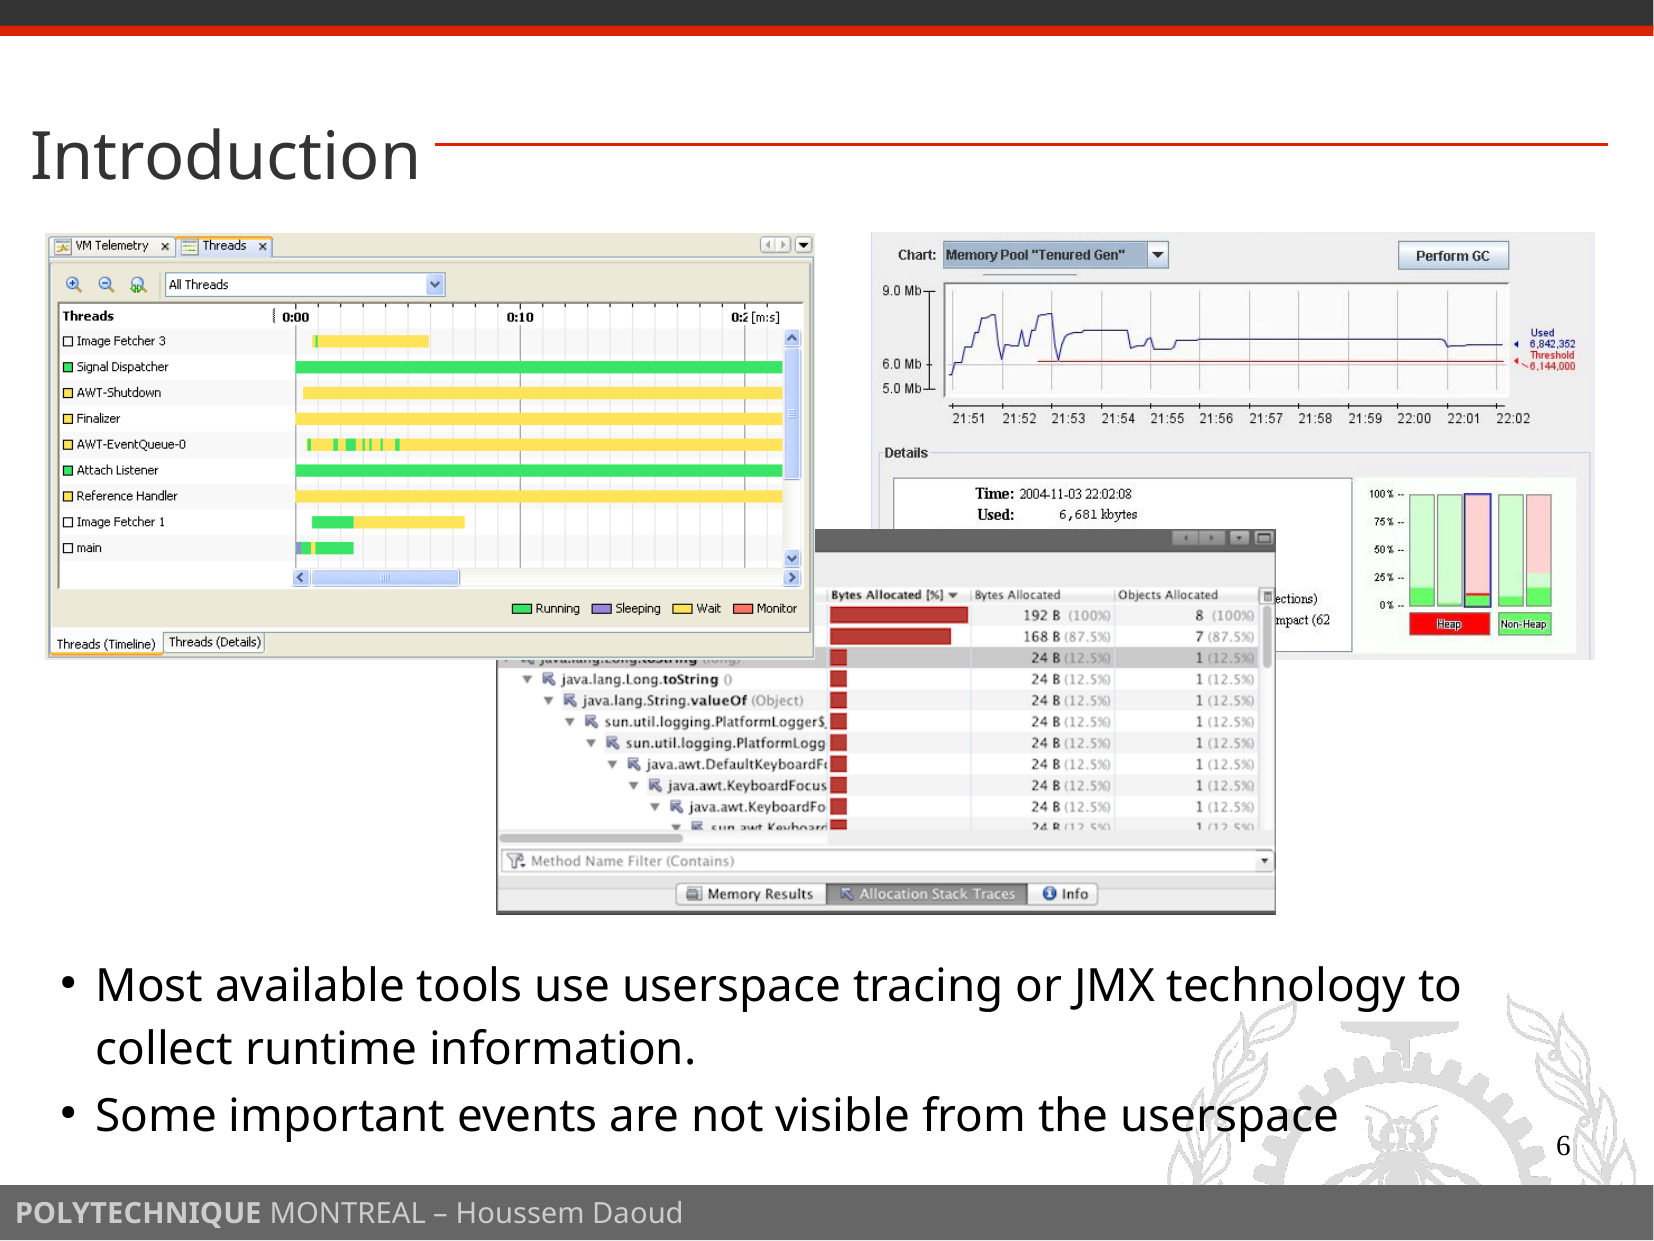

Introduction
Most available tools use userspace tracing or JMX technology to collect runtime information.
Some important events are not visible from the userspace
6
POLYTECHNIQUE MONTREAL – Houssem Daoud